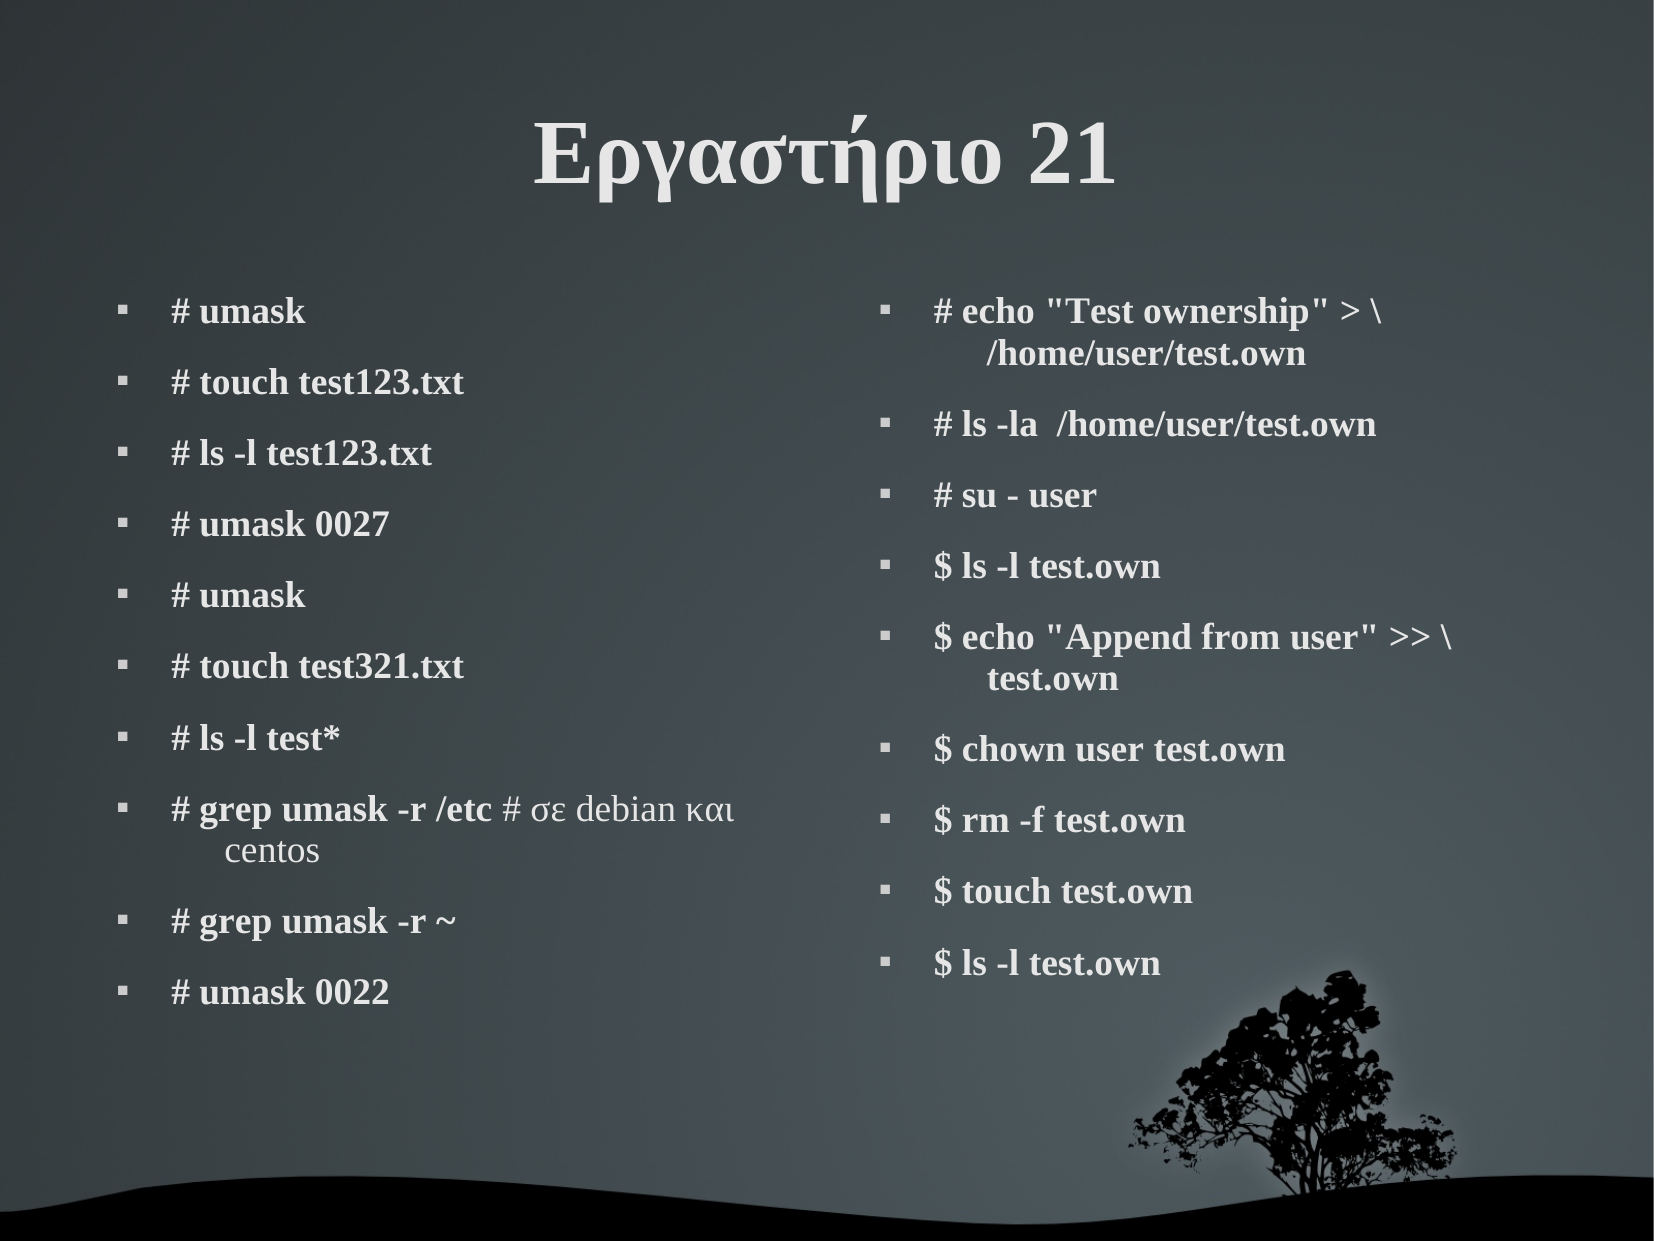

Εργαστήριο 21
# # umask
# touch test123.txt
# ls -l test123.txt
# umask 0027
# umask
# touch test321.txt
# ls -l test*
# grep umask -r /etc # σε debian και centos
# grep umask -r ~
# umask 0022
# echo "Test ownership" > \ /home/user/test.own
# ls -la /home/user/test.own
# su - user
$ ls -l test.own
$ echo "Append from user" >> \ test.own
$ chown user test.own
$ rm -f test.own
$ touch test.own
$ ls -l test.own